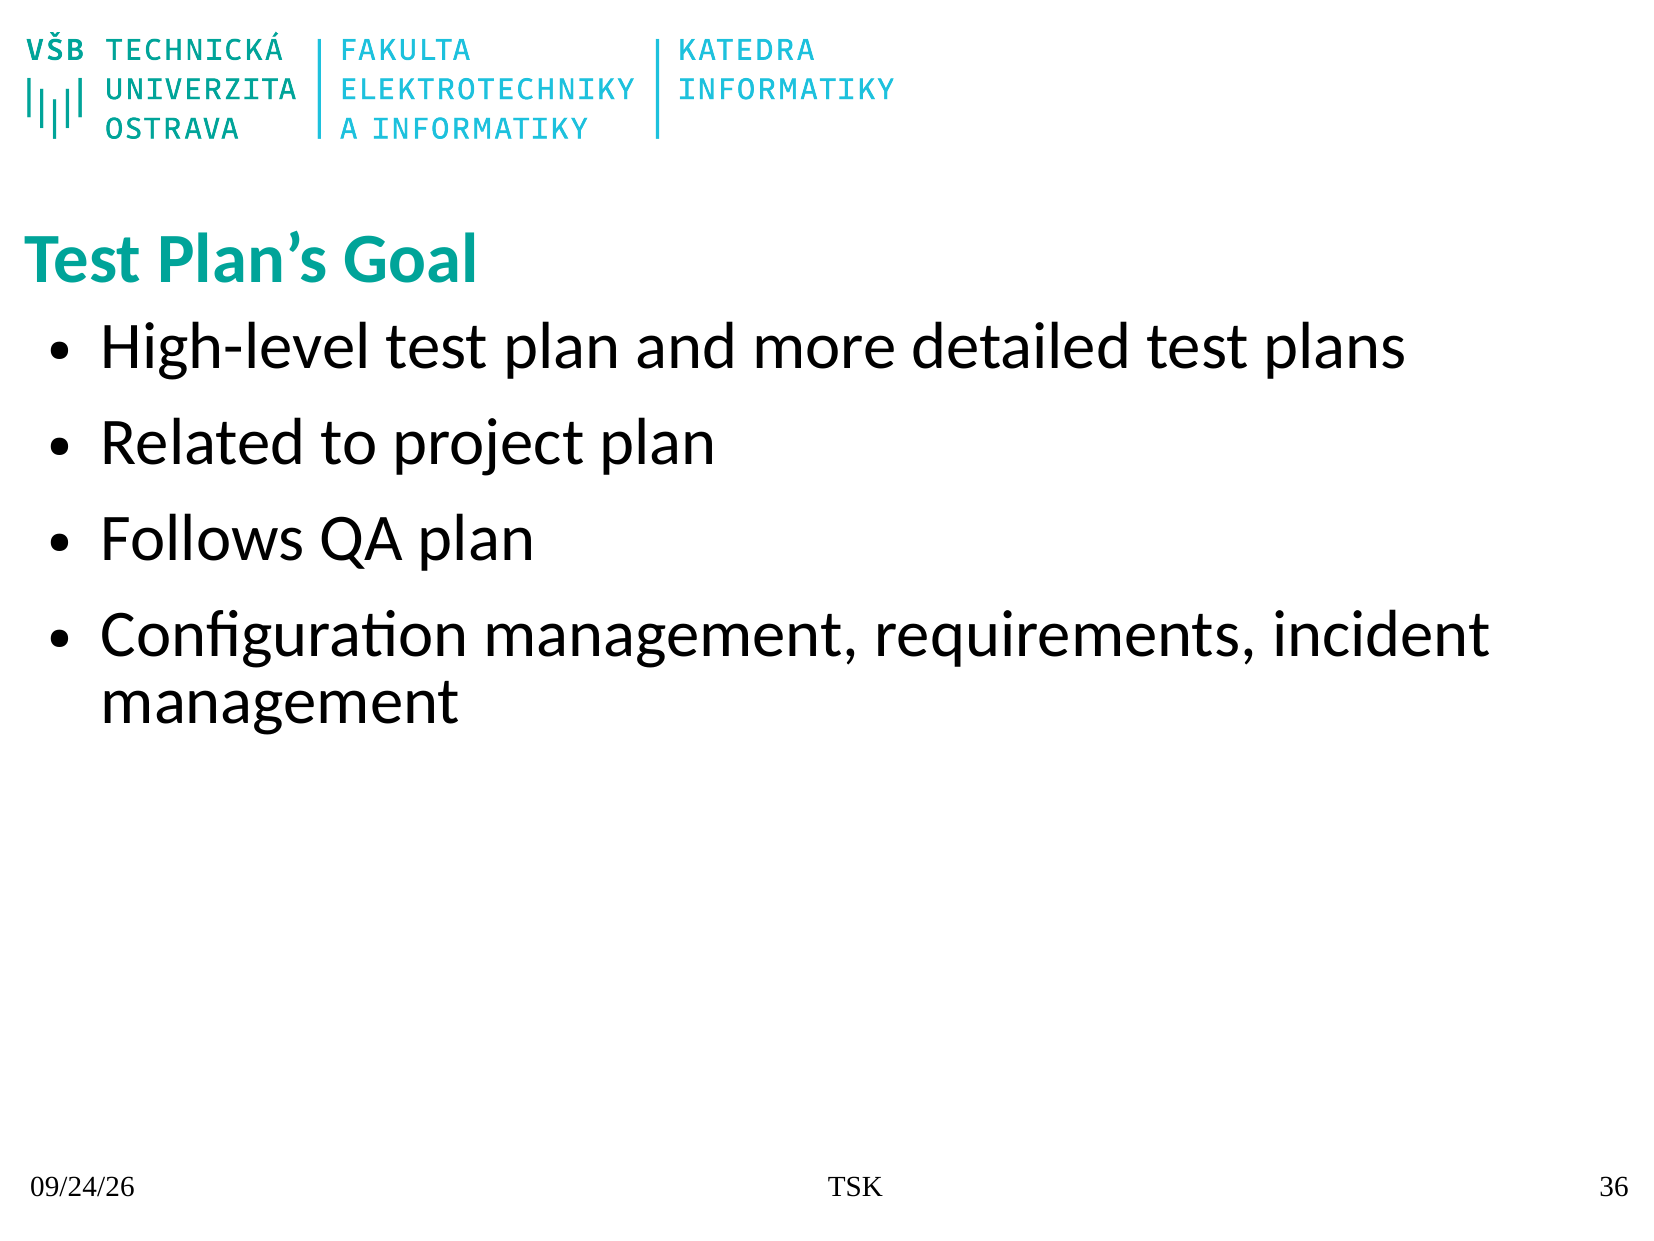

# Test Plan’s Goal
High-level test plan and more detailed test plans
Related to project plan
Follows QA plan
Configuration management, requirements, incident management
TSK
36